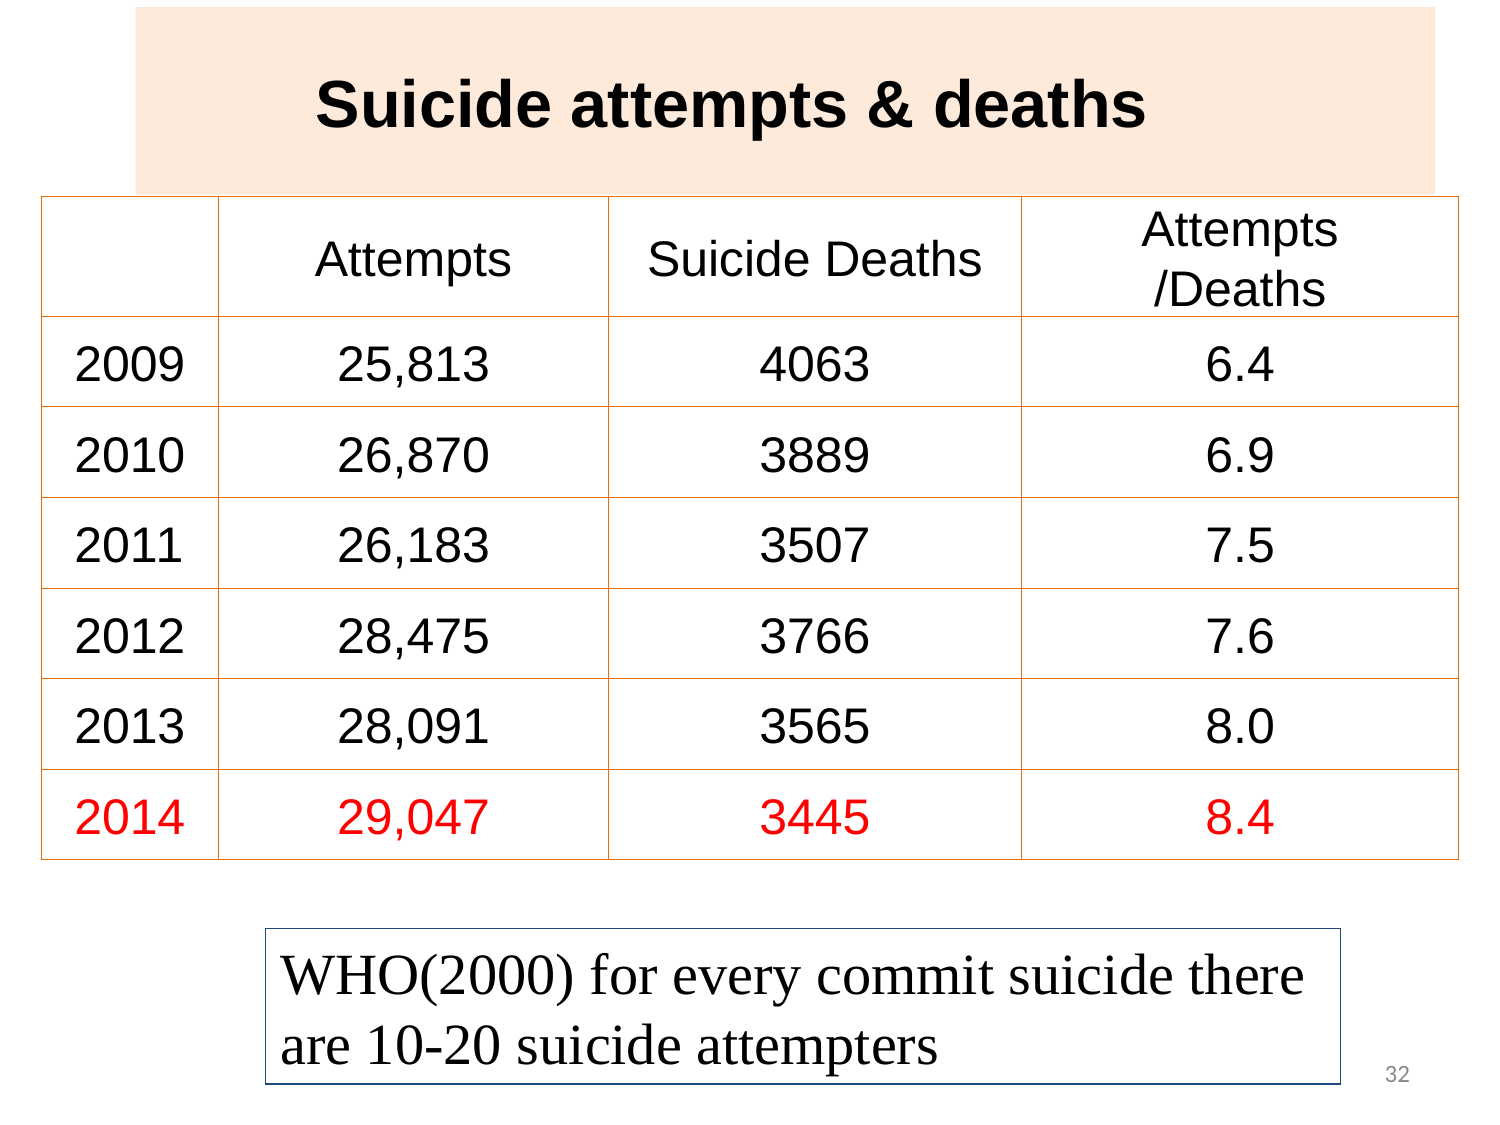

# Suicide attempts & deaths
| | Attempts | Suicide Deaths | Attempts /Deaths |
| --- | --- | --- | --- |
| 2009 | 25,813 | 4063 | 6.4 |
| 2010 | 26,870 | 3889 | 6.9 |
| 2011 | 26,183 | 3507 | 7.5 |
| 2012 | 28,475 | 3766 | 7.6 |
| 2013 | 28,091 | 3565 | 8.0 |
| 2014 | 29,047 | 3445 | 8.4 |
WHO(2000) for every commit suicide there are 10-20 suicide attempters